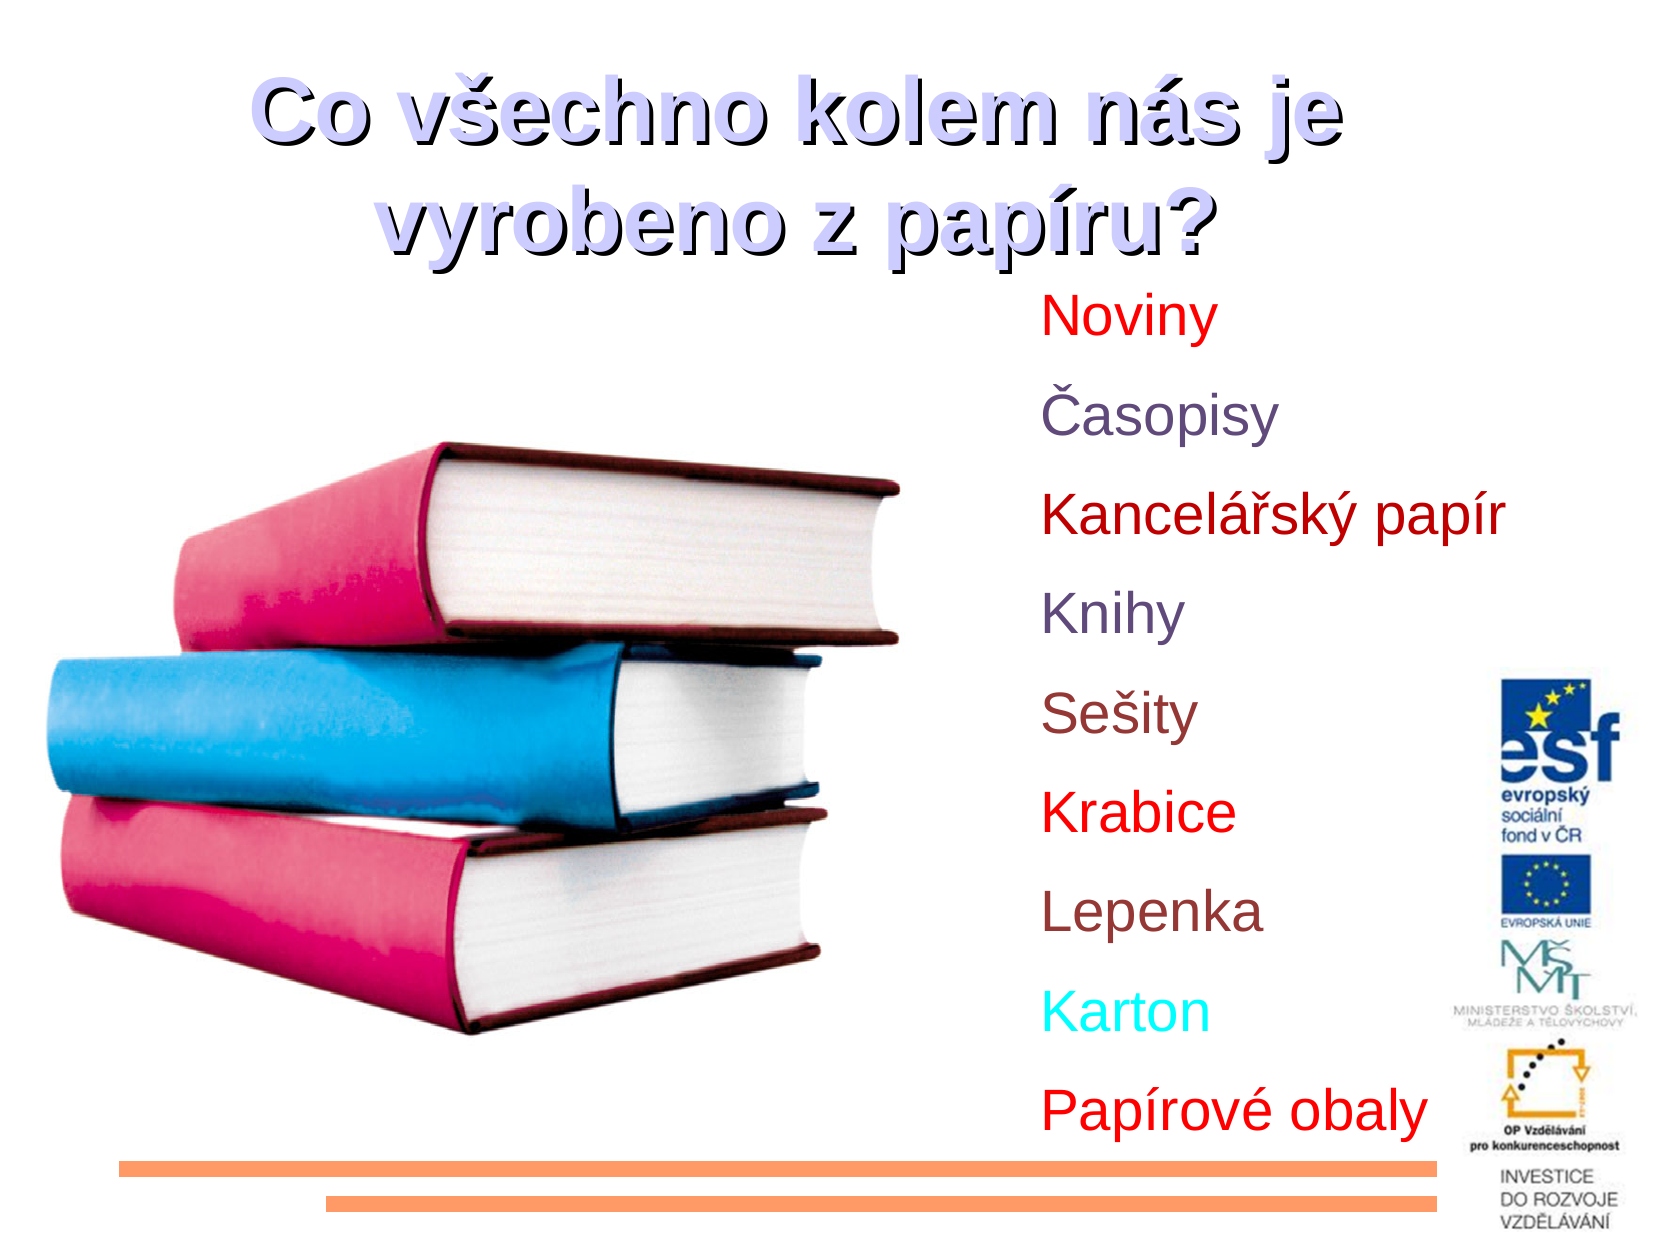

# Co všechno kolem nás je vyrobeno z papíru?
Noviny
Časopisy
Kancelářský papír
Knihy
Sešity
Krabice
Lepenka
Karton
Papírové obaly